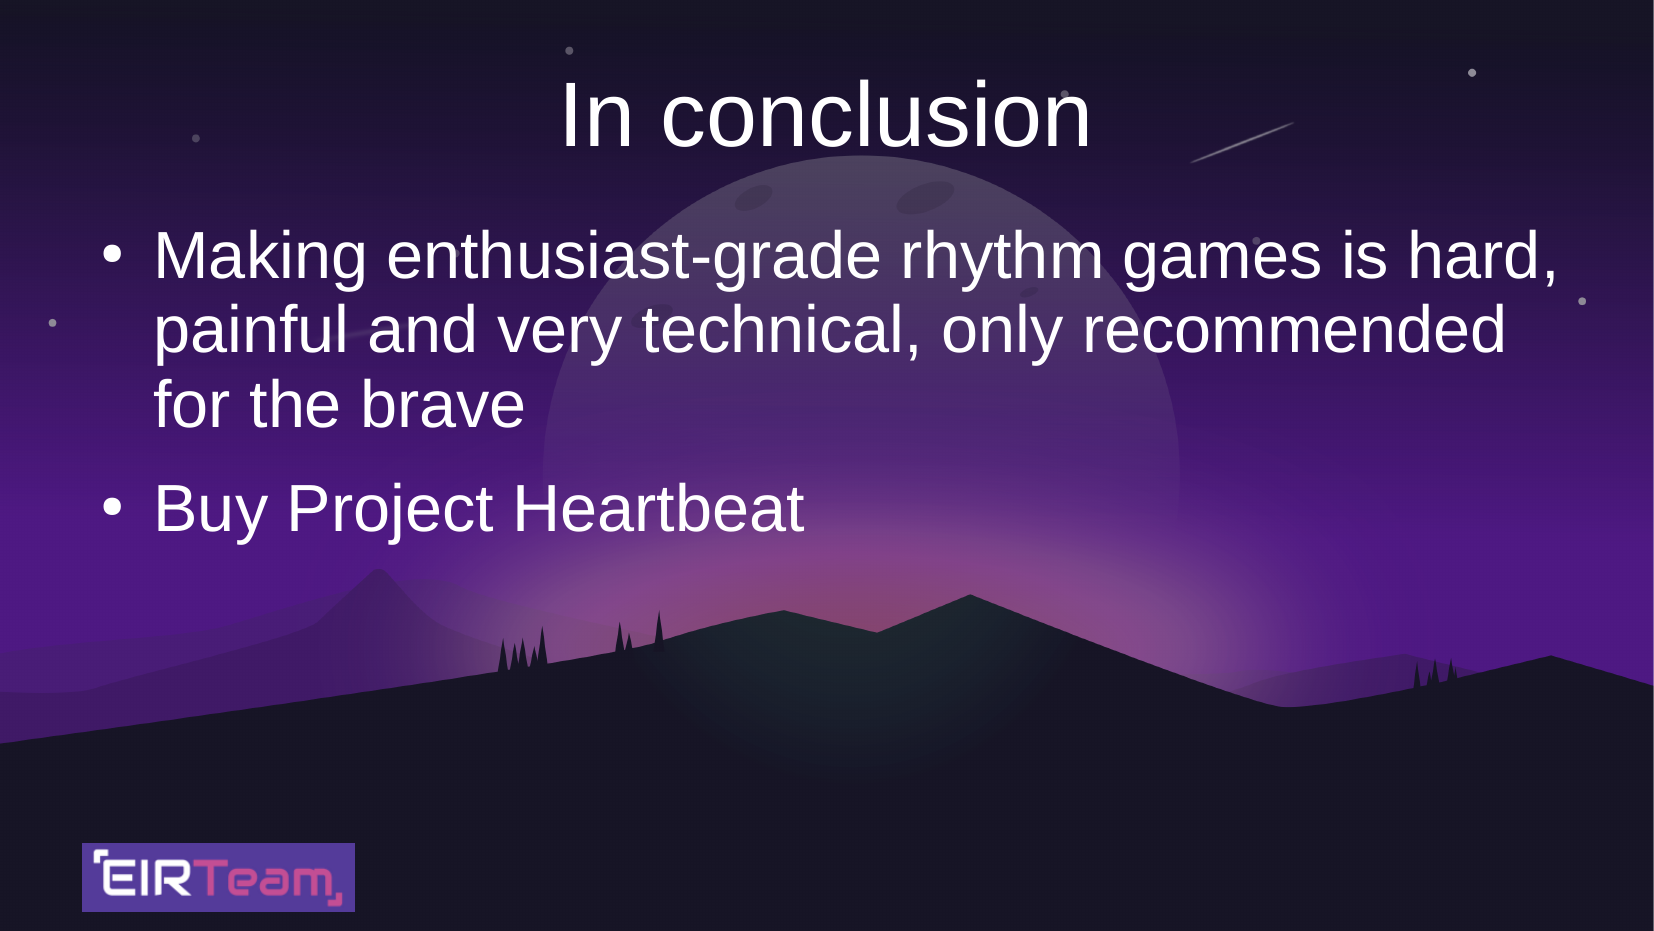

# In conclusion
Making enthusiast-grade rhythm games is hard, painful and very technical, only recommended for the brave
Buy Project Heartbeat